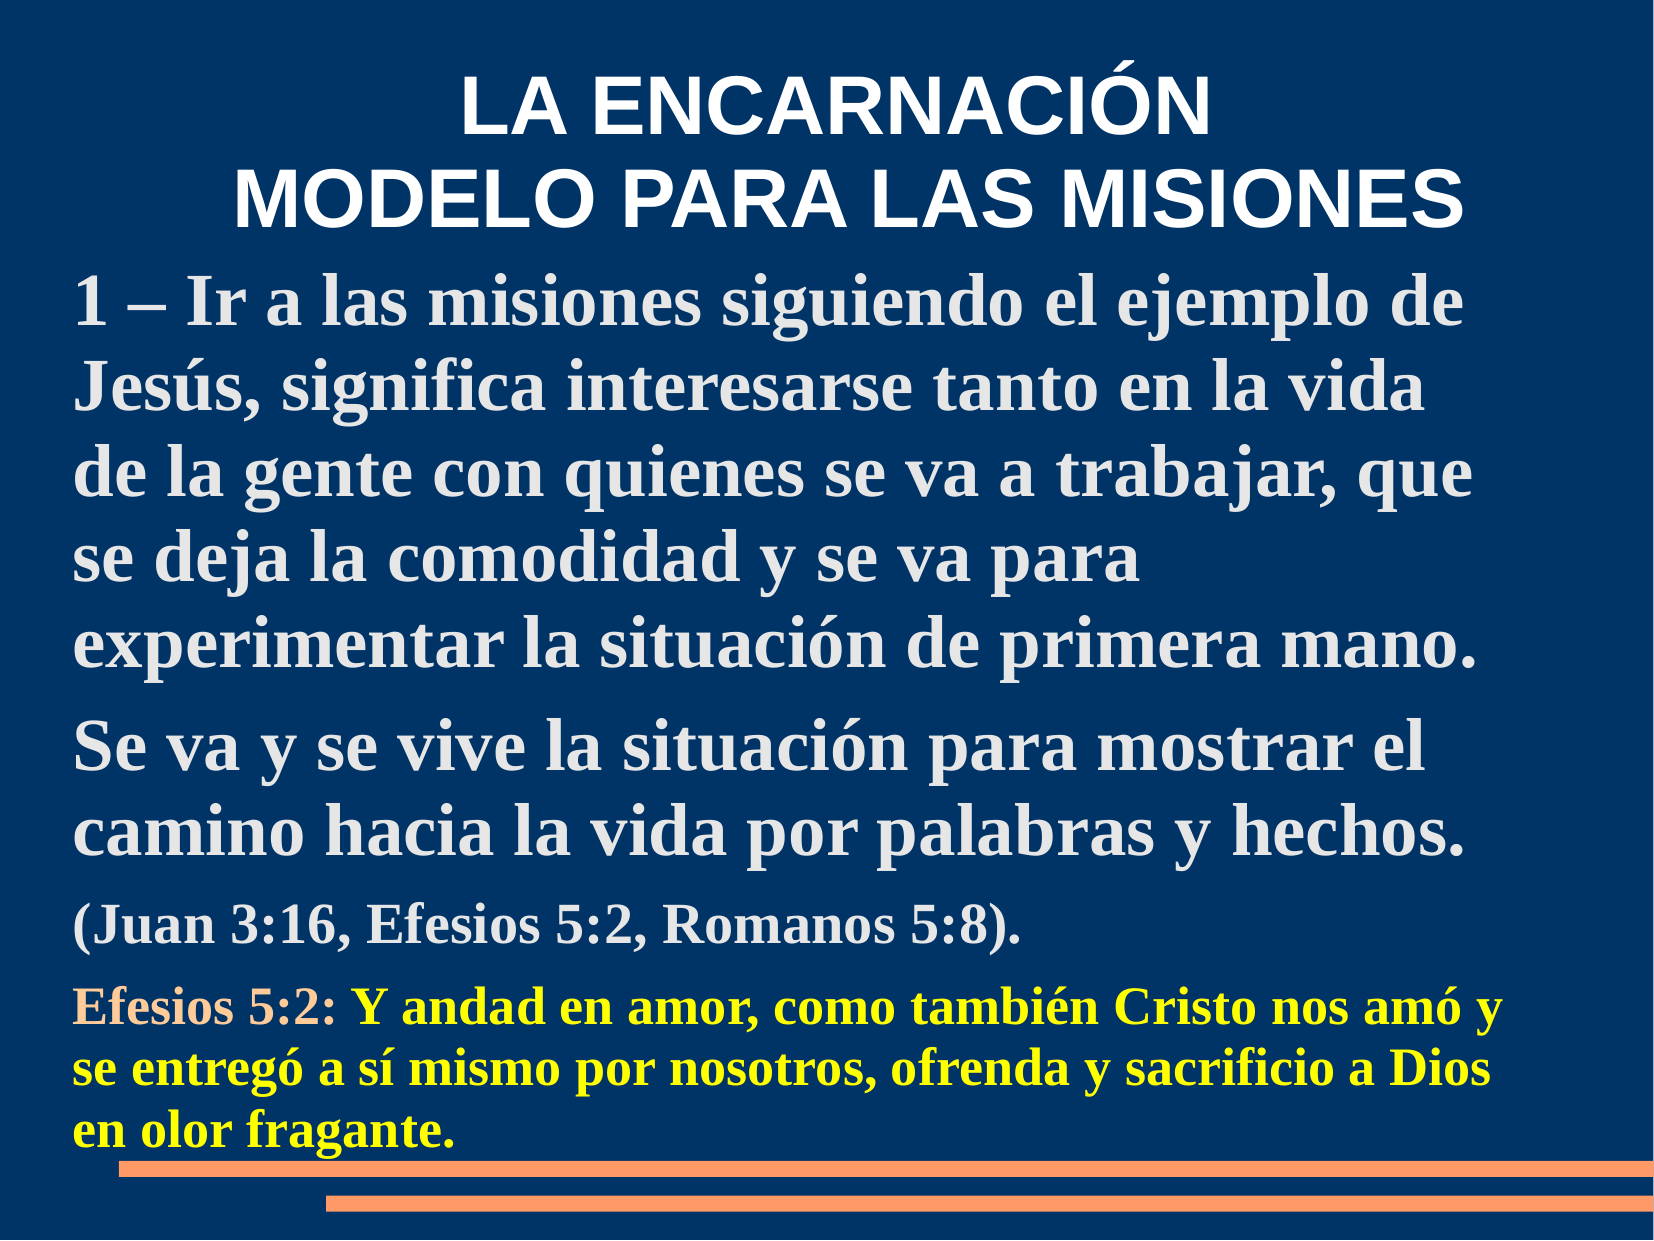

# LA ENCARNACIÓN MODELO PARA LAS MISIONES
1 – Ir a las misiones siguiendo el ejemplo de Jesús, significa interesarse tanto en la vida de la gente con quienes se va a trabajar, que se deja la comodidad y se va para experimentar la situación de primera mano.
Se va y se vive la situación para mostrar el camino hacia la vida por palabras y hechos.
(Juan 3:16, Efesios 5:2, Romanos 5:8).
Efesios 5:2: Y andad en amor, como también Cristo nos amó y se entregó a sí mismo por nosotros, ofrenda y sacrificio a Dios en olor fragante.